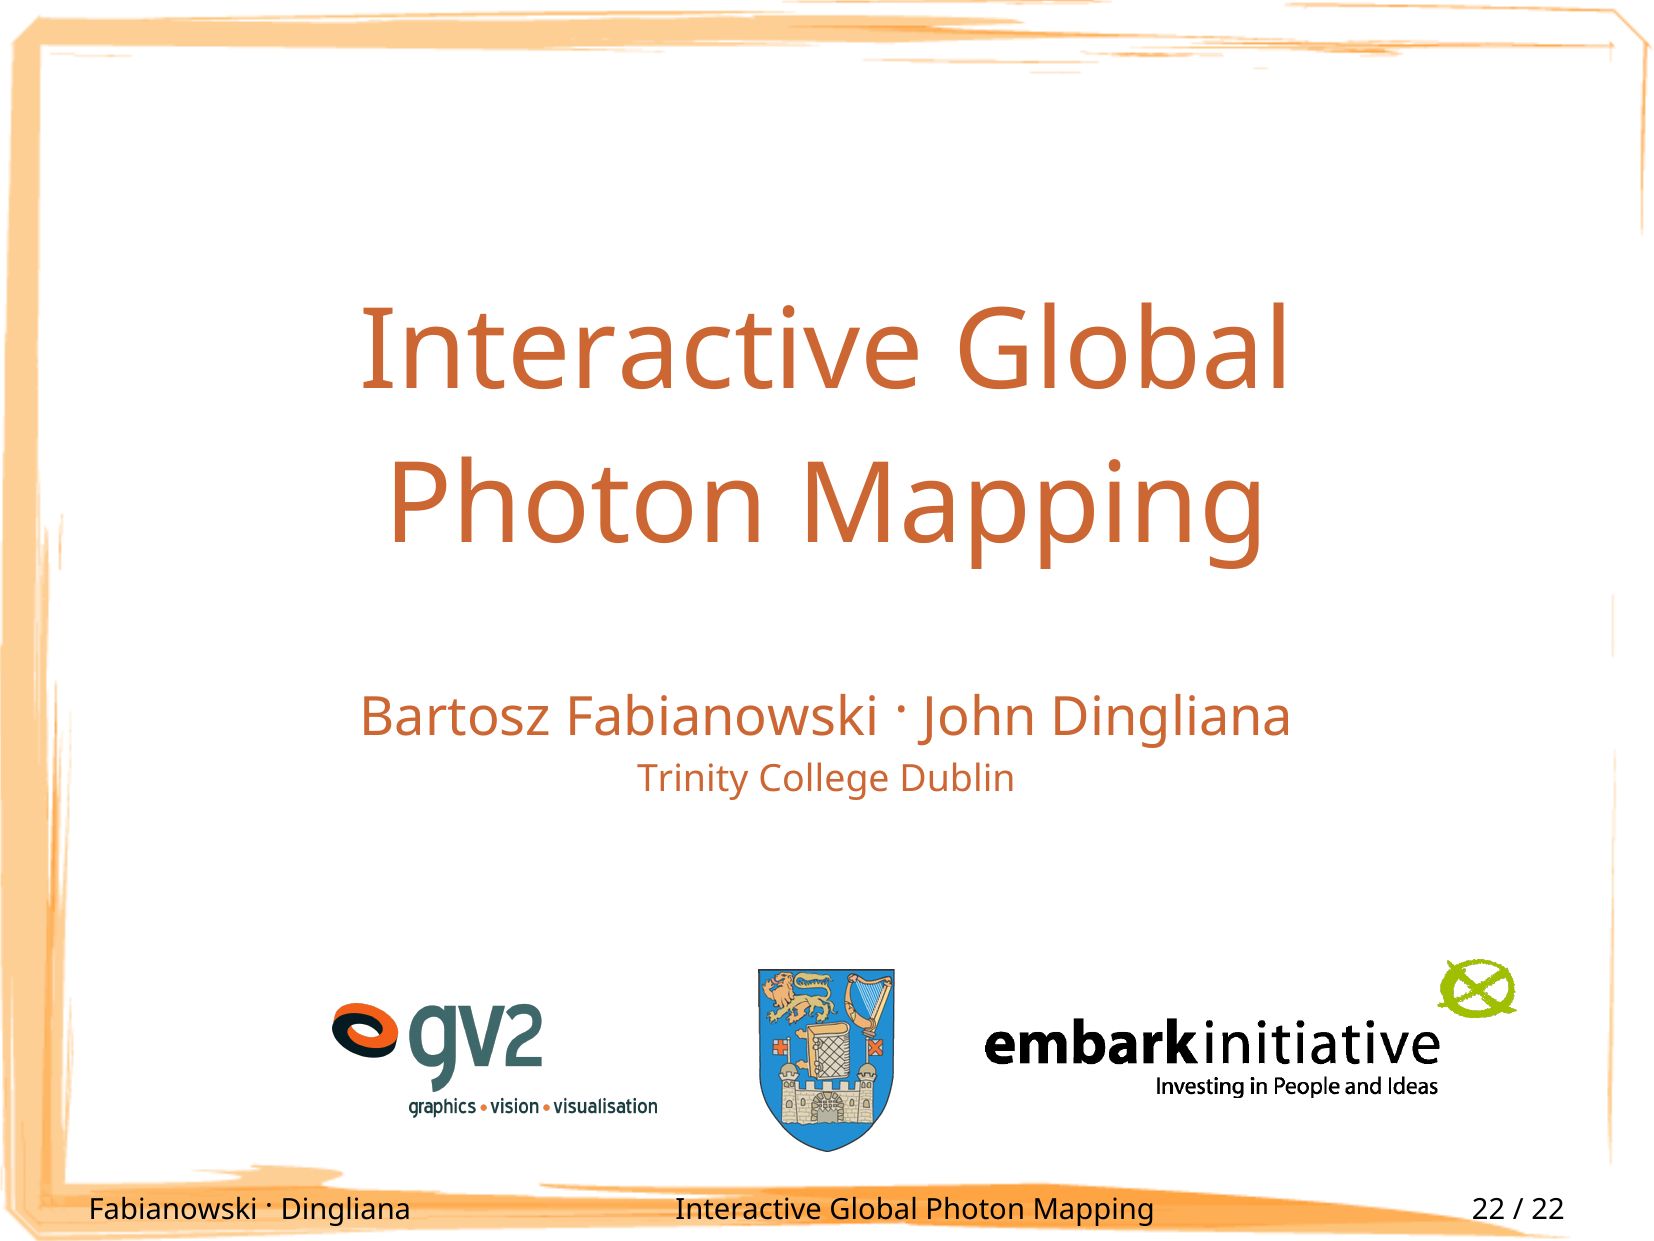

Interactive Global
Photon Mapping
Bartosz Fabianowski · John Dingliana
Trinity College Dublin